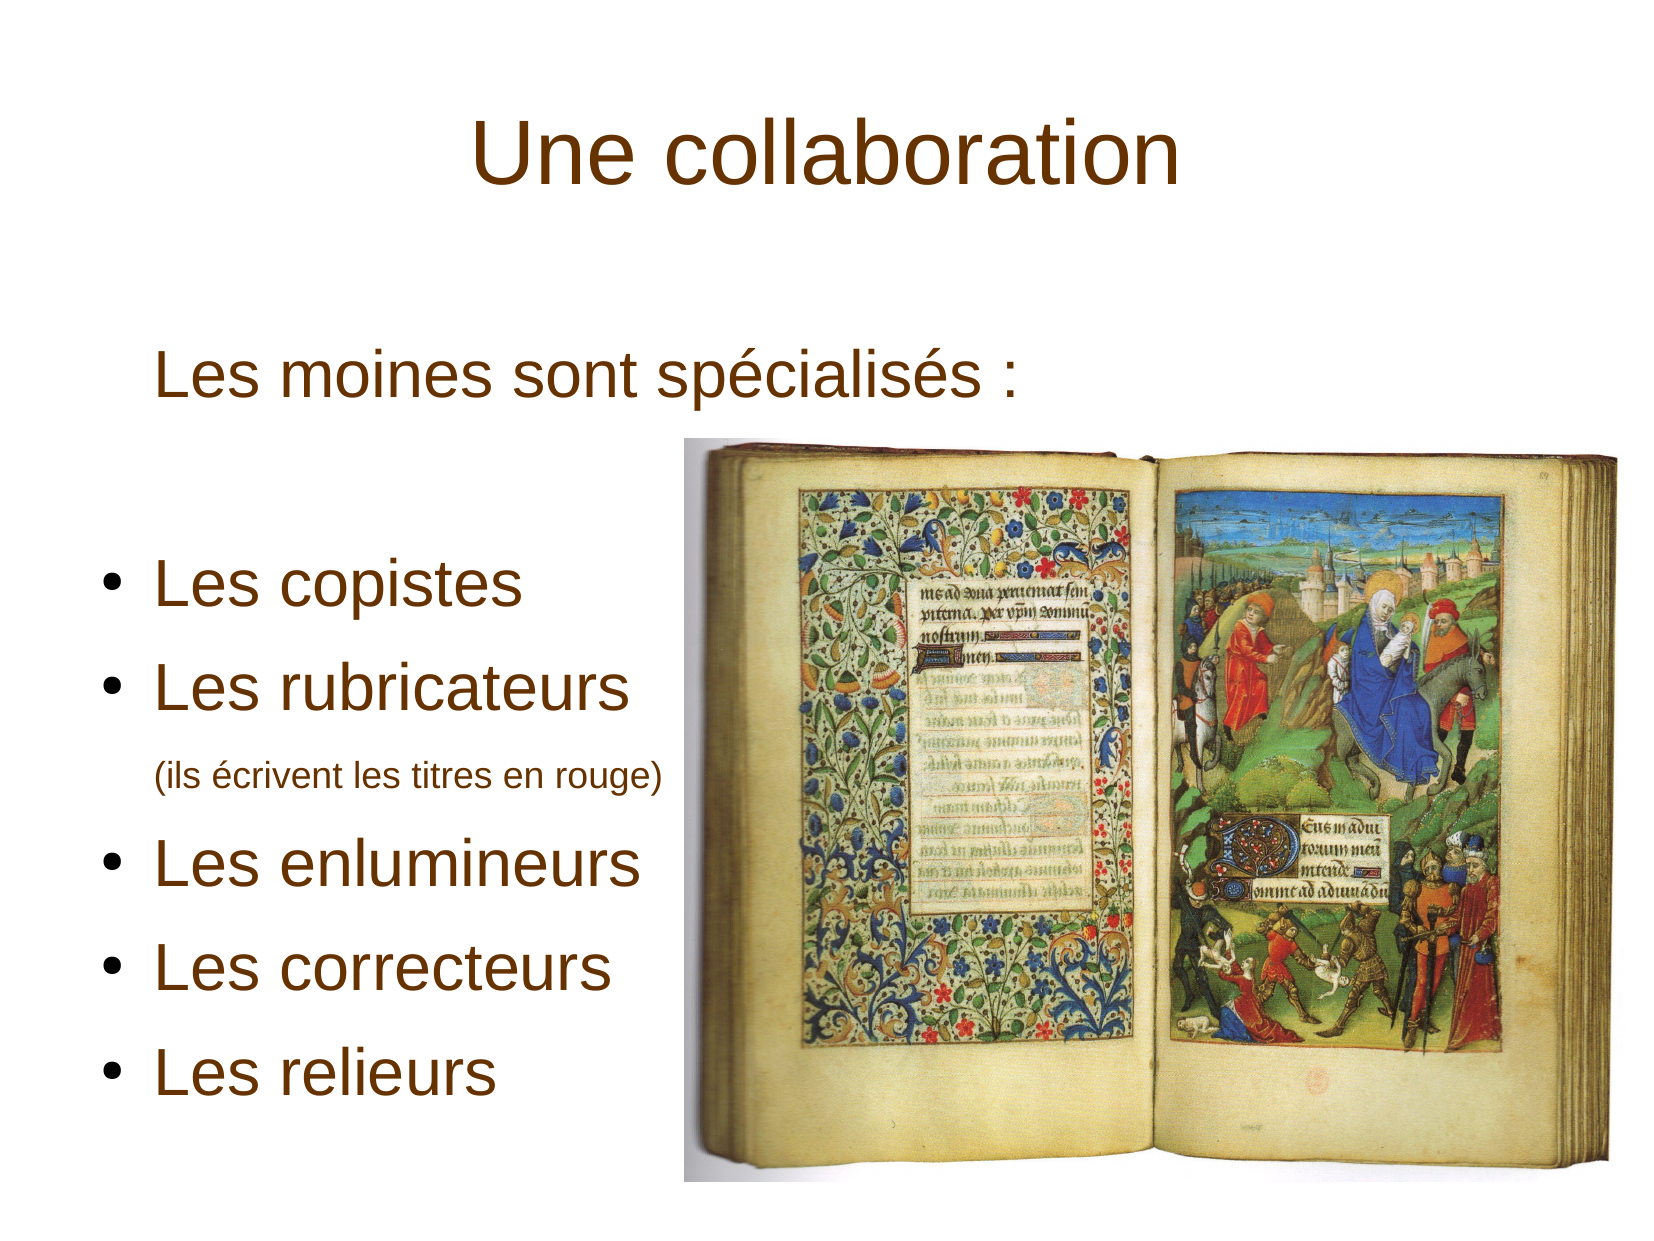

# Une collaboration
Les moines sont spécialisés :
Les copistes
Les rubricateurs
(ils écrivent les titres en rouge)
Les enlumineurs
Les correcteurs
Les relieurs